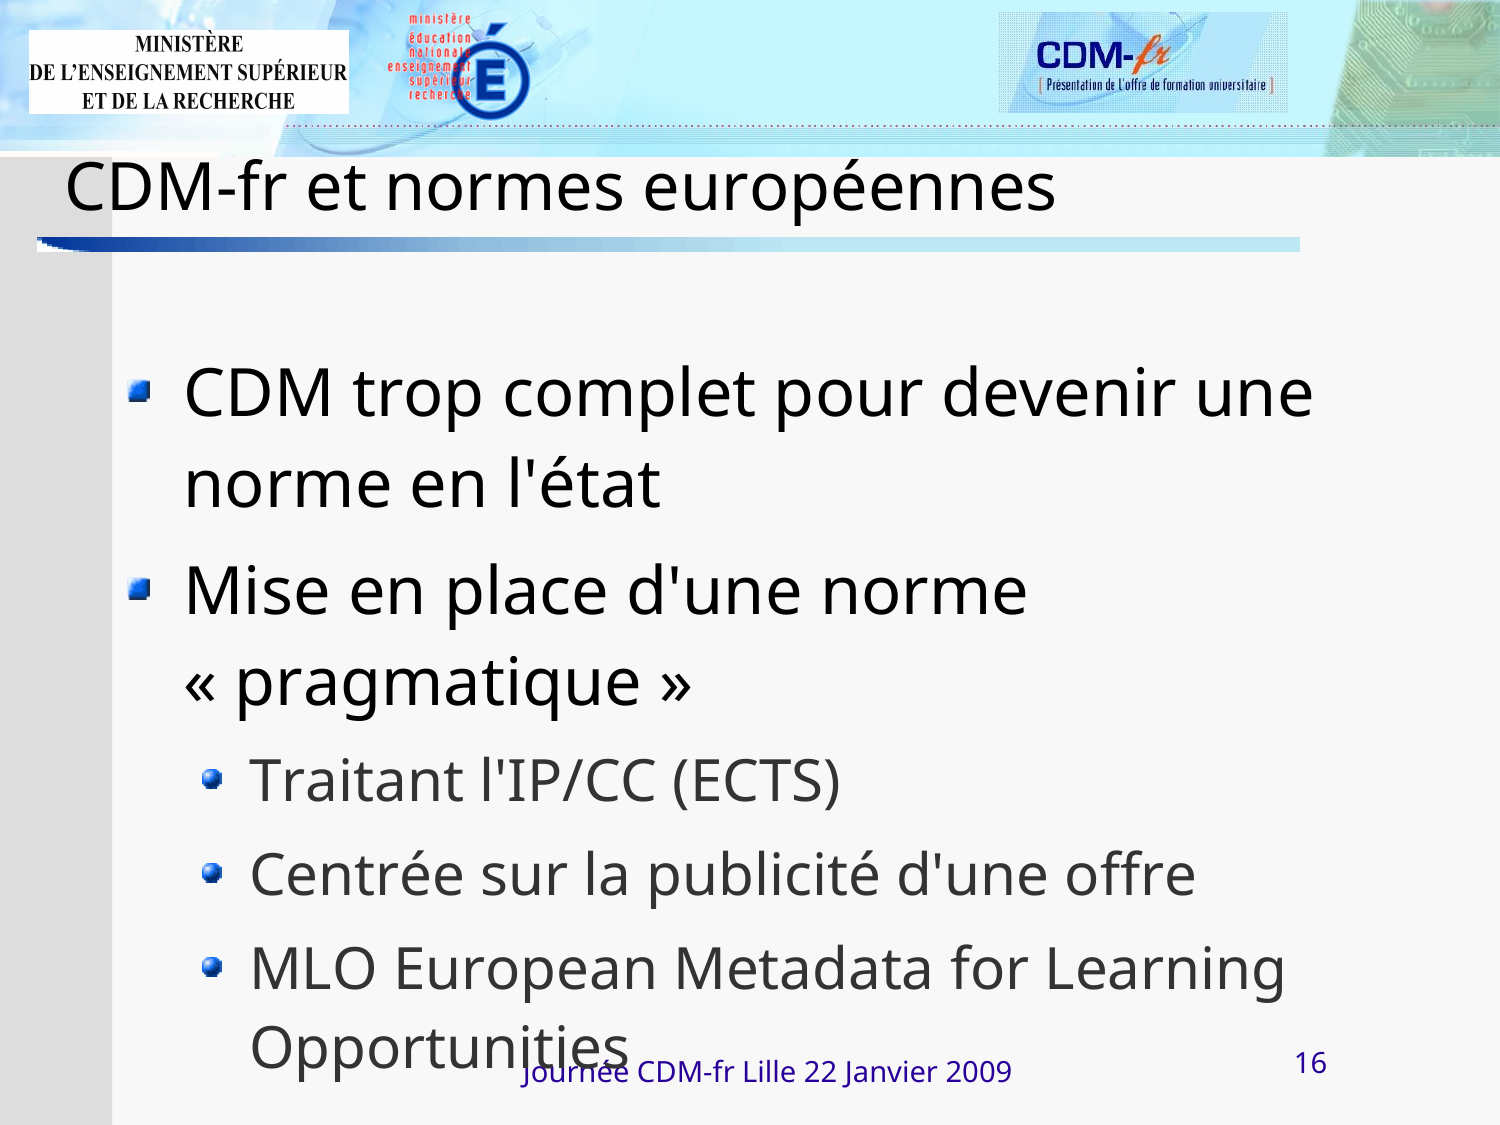

# CDM-fr et normes européennes
CDM trop complet pour devenir une norme en l'état
Mise en place d'une norme « pragmatique »
Traitant l'IP/CC (ECTS)
Centrée sur la publicité d'une offre
MLO European Metadata for Learning Opportunities
Journée C2i-1, Paris 16 déc 2004
16